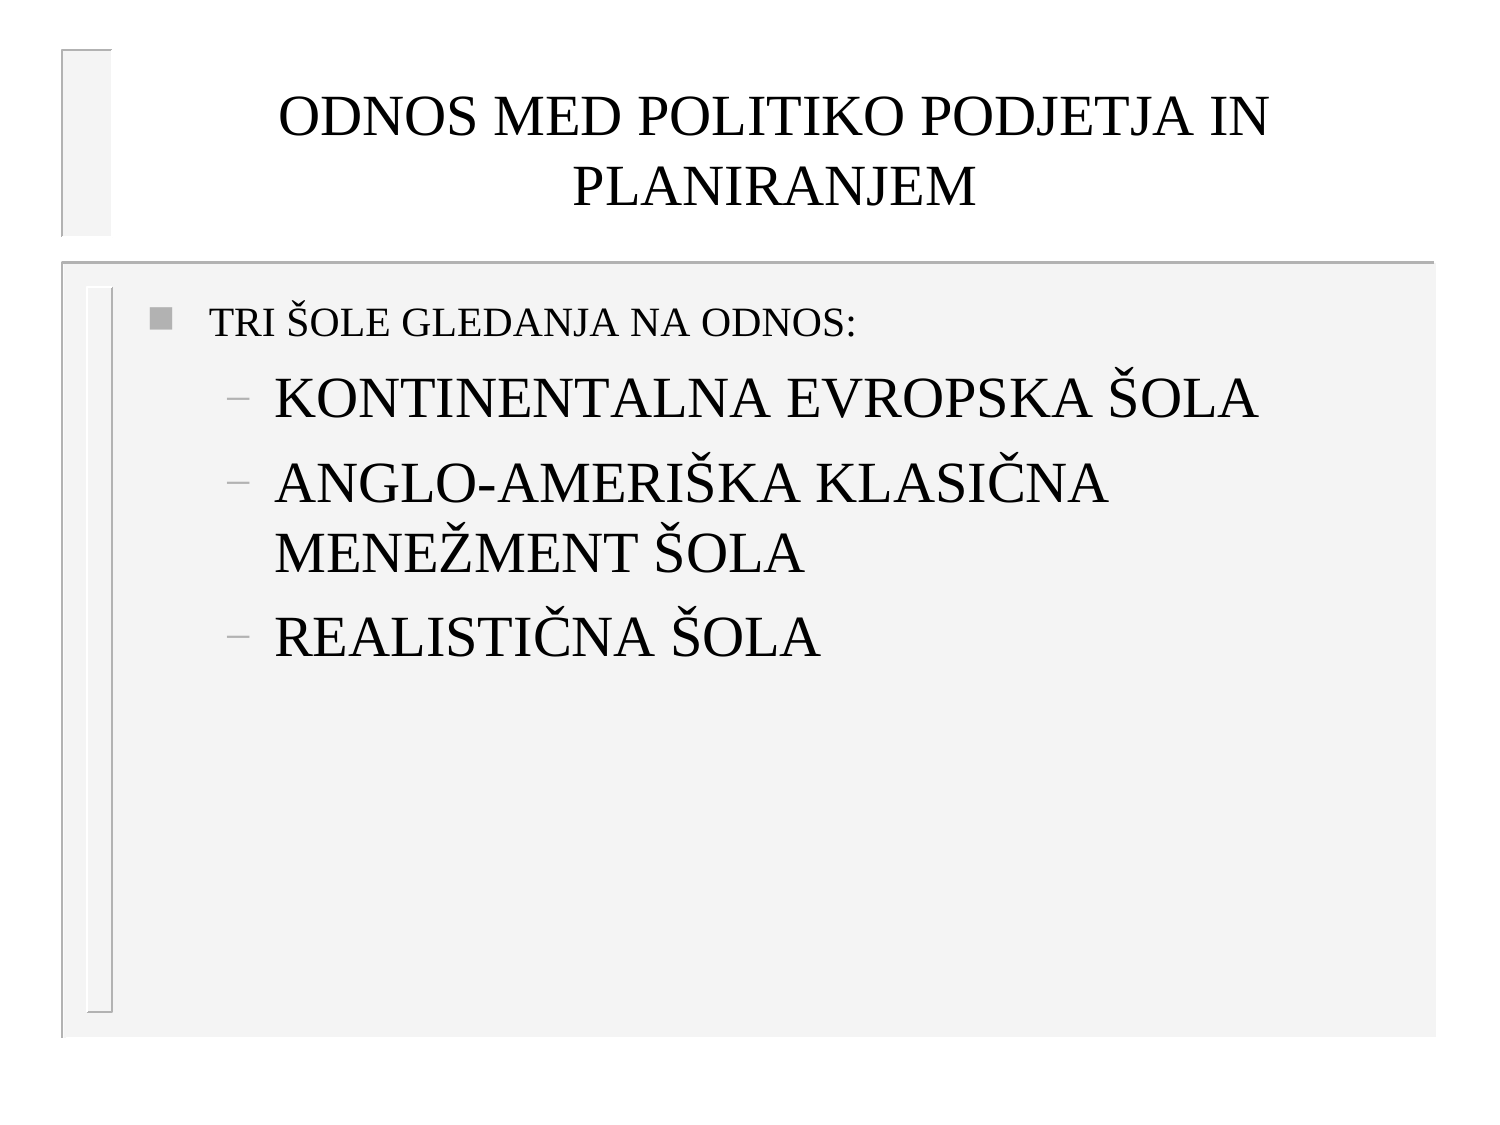

# ODNOS MED POLITIKO PODJETJA IN PLANIRANJEM
TRI ŠOLE GLEDANJA NA ODNOS:
KONTINENTALNA EVROPSKA ŠOLA
ANGLO-AMERIŠKA KLASIČNA MENEŽMENT ŠOLA
REALISTIČNA ŠOLA